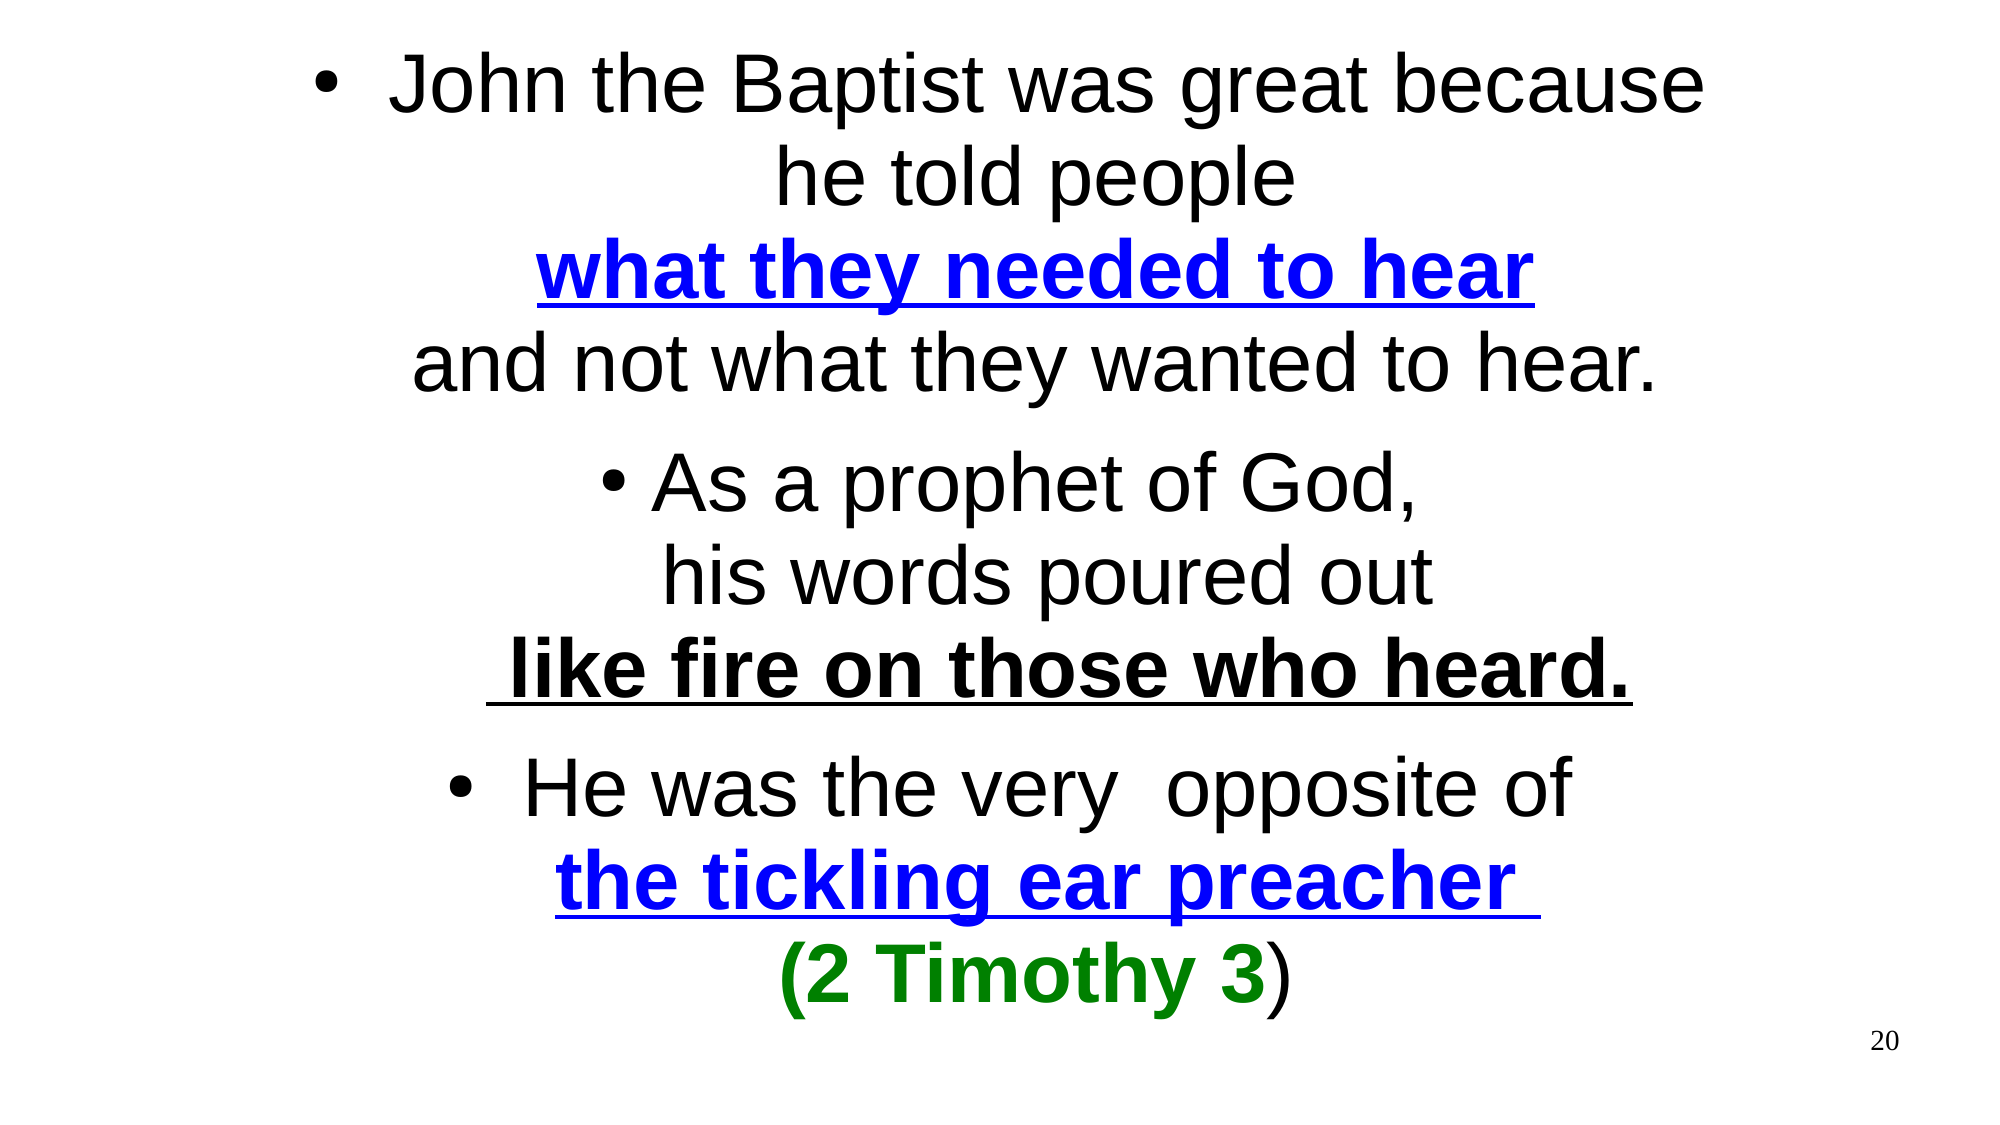

# John the Baptist was great because he told people what they needed to hear and not what they wanted to hear.
As a prophet of God,
his words poured out
 like fire on those who heard.
 He was the very opposite of
the tickling ear preacher
(2 Timothy 3)
20